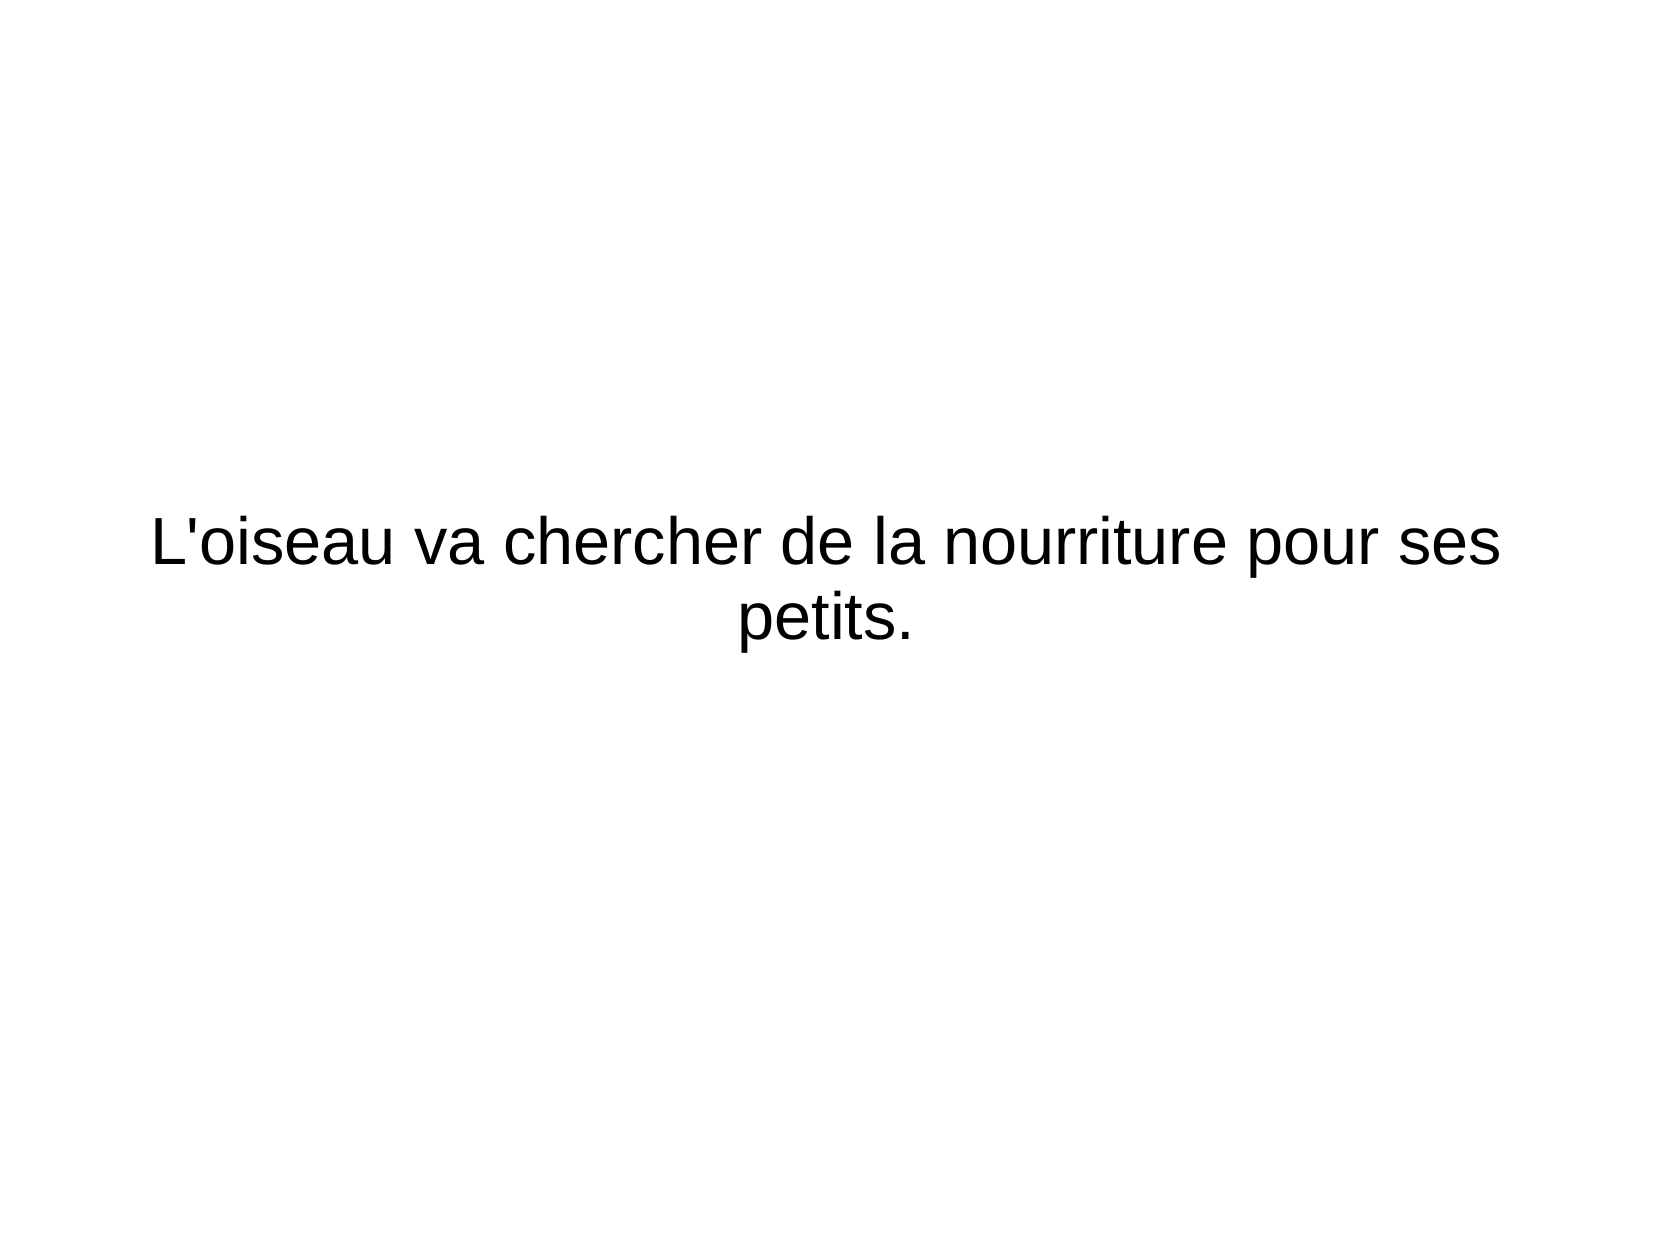

# L'oiseau va chercher de la nourriture pour ses petits.